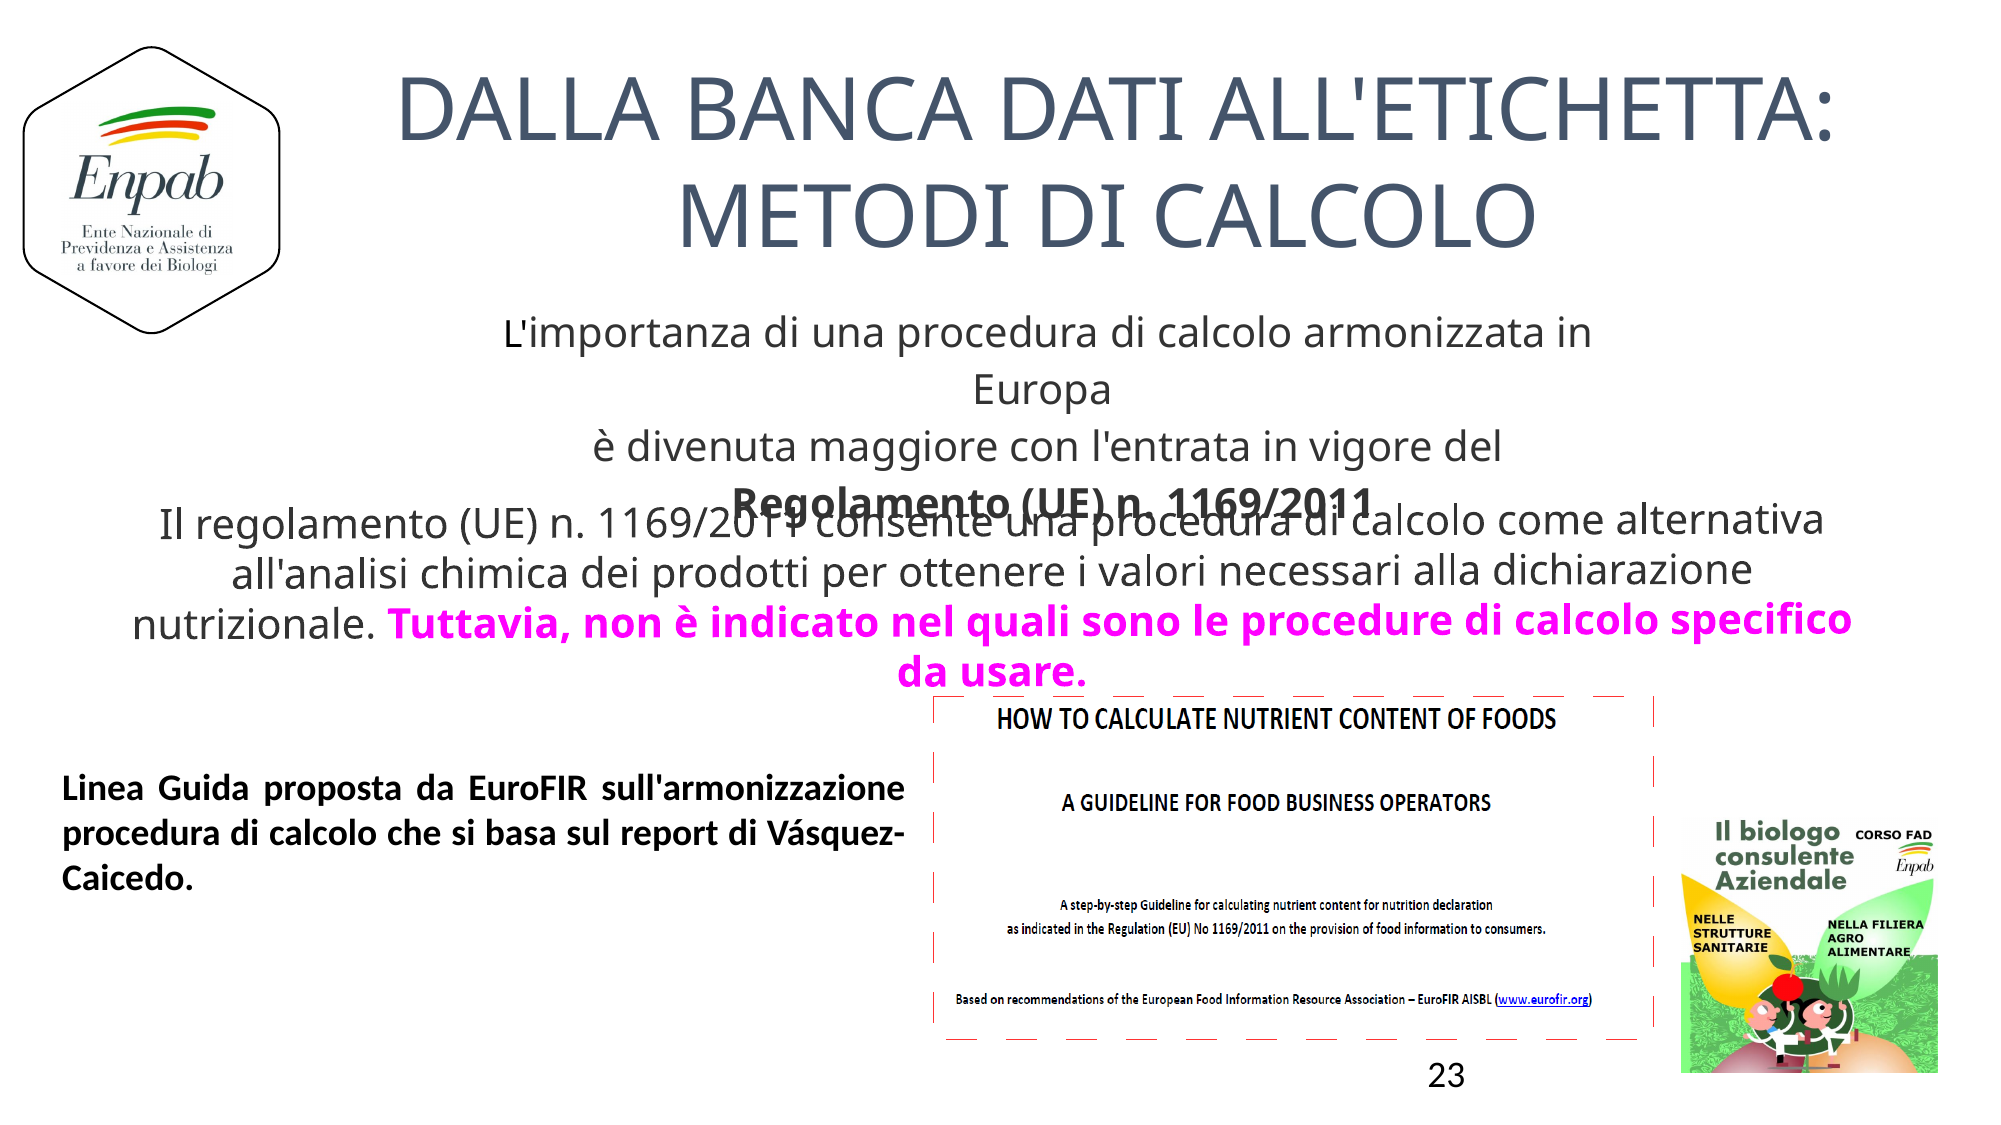

DALLA BANCA DATI ALL'ETICHETTA: METODI DI CALCOLO
L'importanza di una procedura di calcolo armonizzata in Europa
è divenuta maggiore con l'entrata in vigore del
 Regolamento (UE) n. 1169/2011
Il regolamento (UE) n. 1169/2011 consente una procedura di calcolo come alternativa all'analisi chimica dei prodotti per ottenere i valori necessari alla dichiarazione nutrizionale. Tuttavia, non è indicato nel quali sono le procedure di calcolo specifico da usare.
Linea Guida proposta da EuroFIR sull'armonizzazione procedura di calcolo che si basa sul report di Vásquez-Caicedo.
23